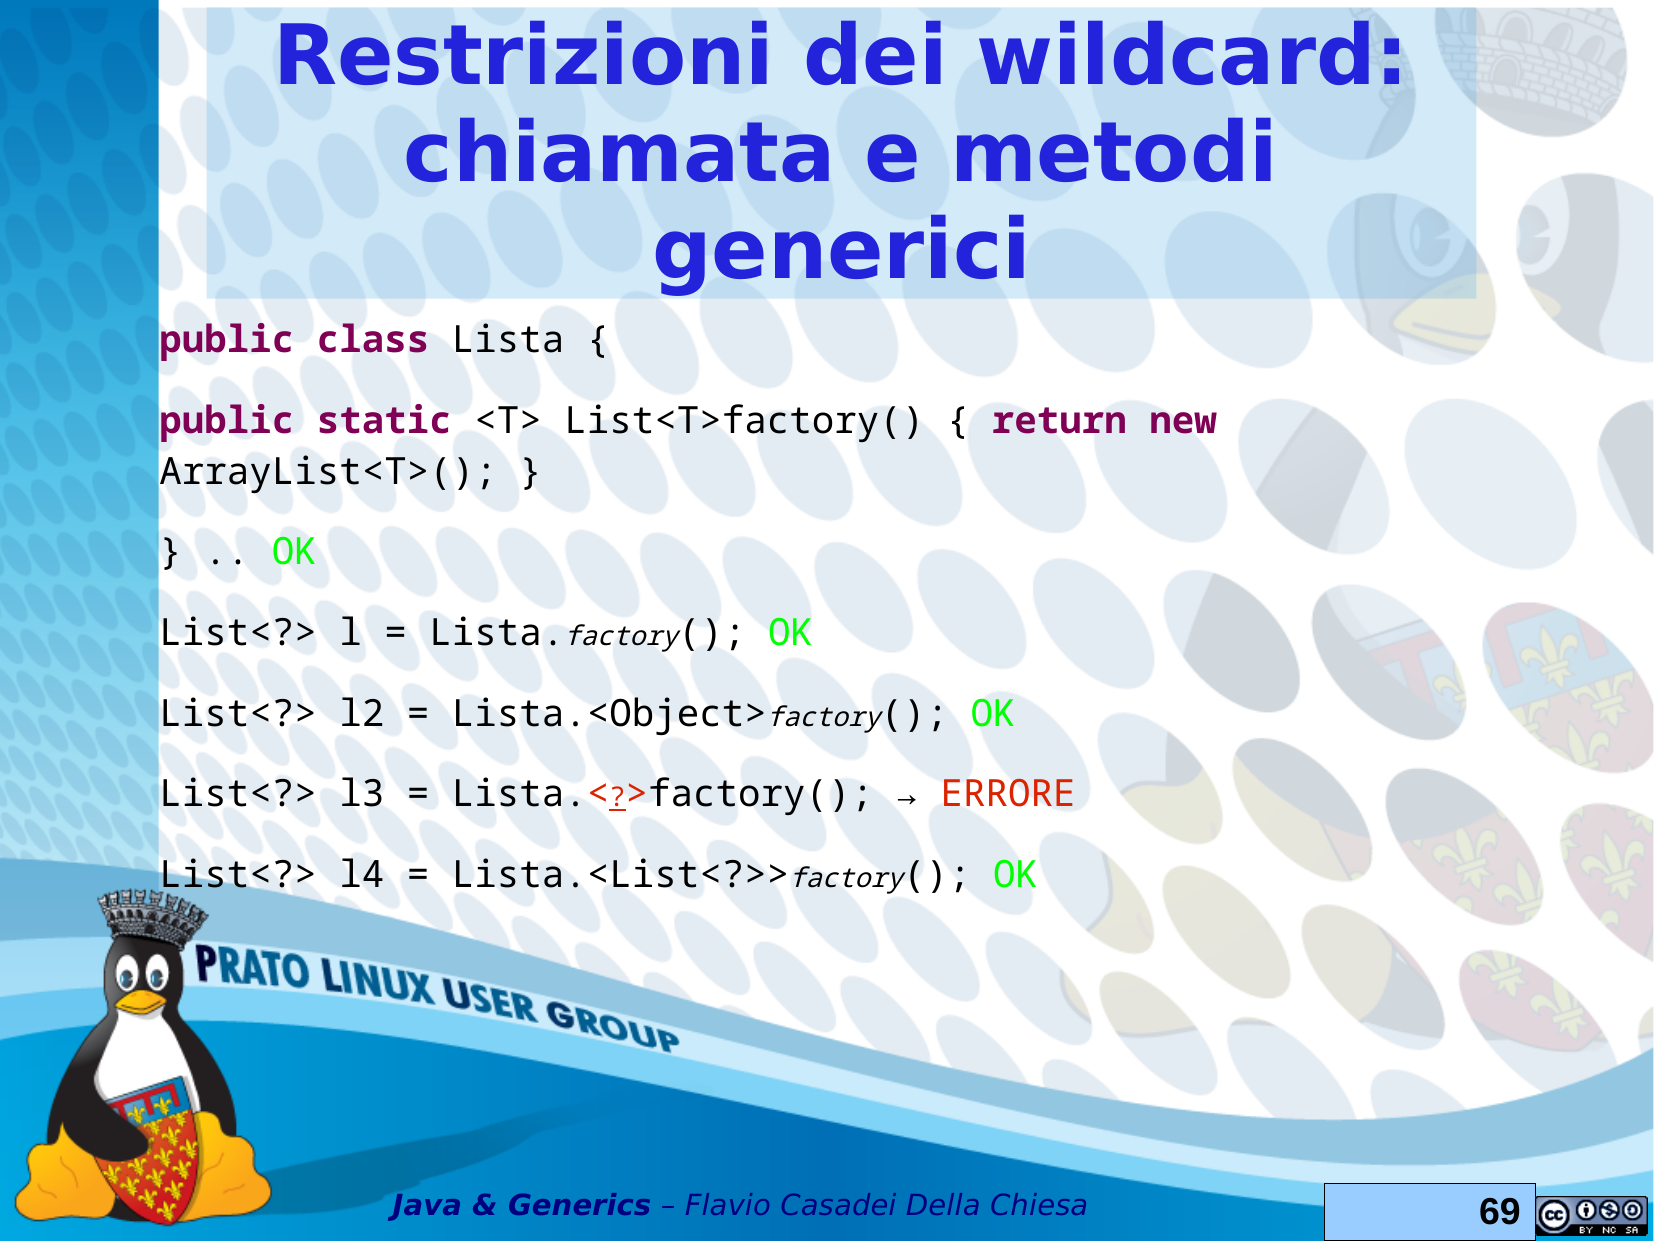

# Restrizioni dei wildcard: chiamata e metodi generici
public class Lista {
public static <T> List<T>factory() { return new ArrayList<T>(); }
} .. OK
List<?> l = Lista.factory(); OK
List<?> l2 = Lista.<Object>factory(); OK
List<?> l3 = Lista.<?>factory(); → ERRORE
List<?> l4 = Lista.<List<?>>factory(); OK